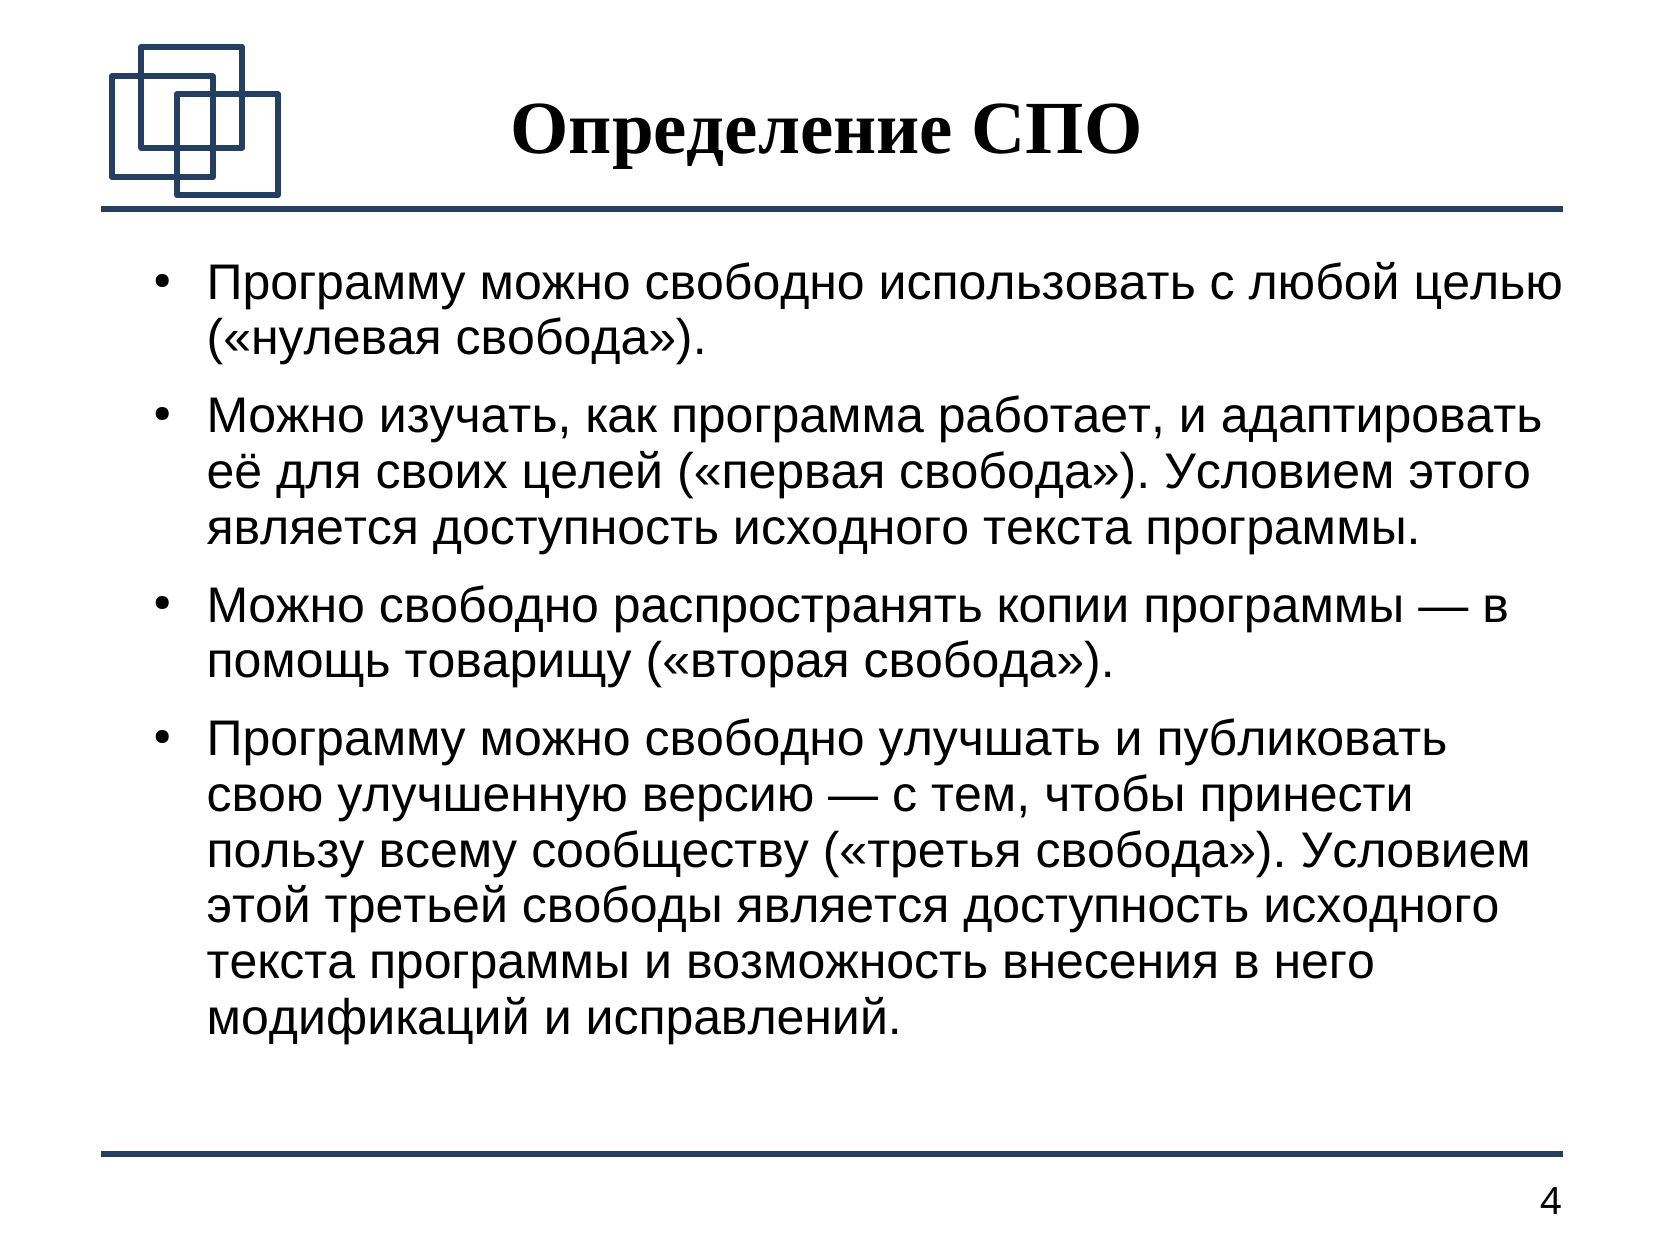

# Определение СПО
Программу можно свободно использовать с любой целью («нулевая свобода»).
Можно изучать, как программа работает, и адаптировать её для своих целей («первая свобода»). Условием этого является доступность исходного текста программы.
Можно свободно распространять копии программы — в помощь товарищу («вторая свобода»).
Программу можно свободно улучшать и публиковать свою улучшенную версию — с тем, чтобы принести пользу всему сообществу («третья свобода»). Условием этой третьей свободы является доступность исходного текста программы и возможность внесения в него модификаций и исправлений.